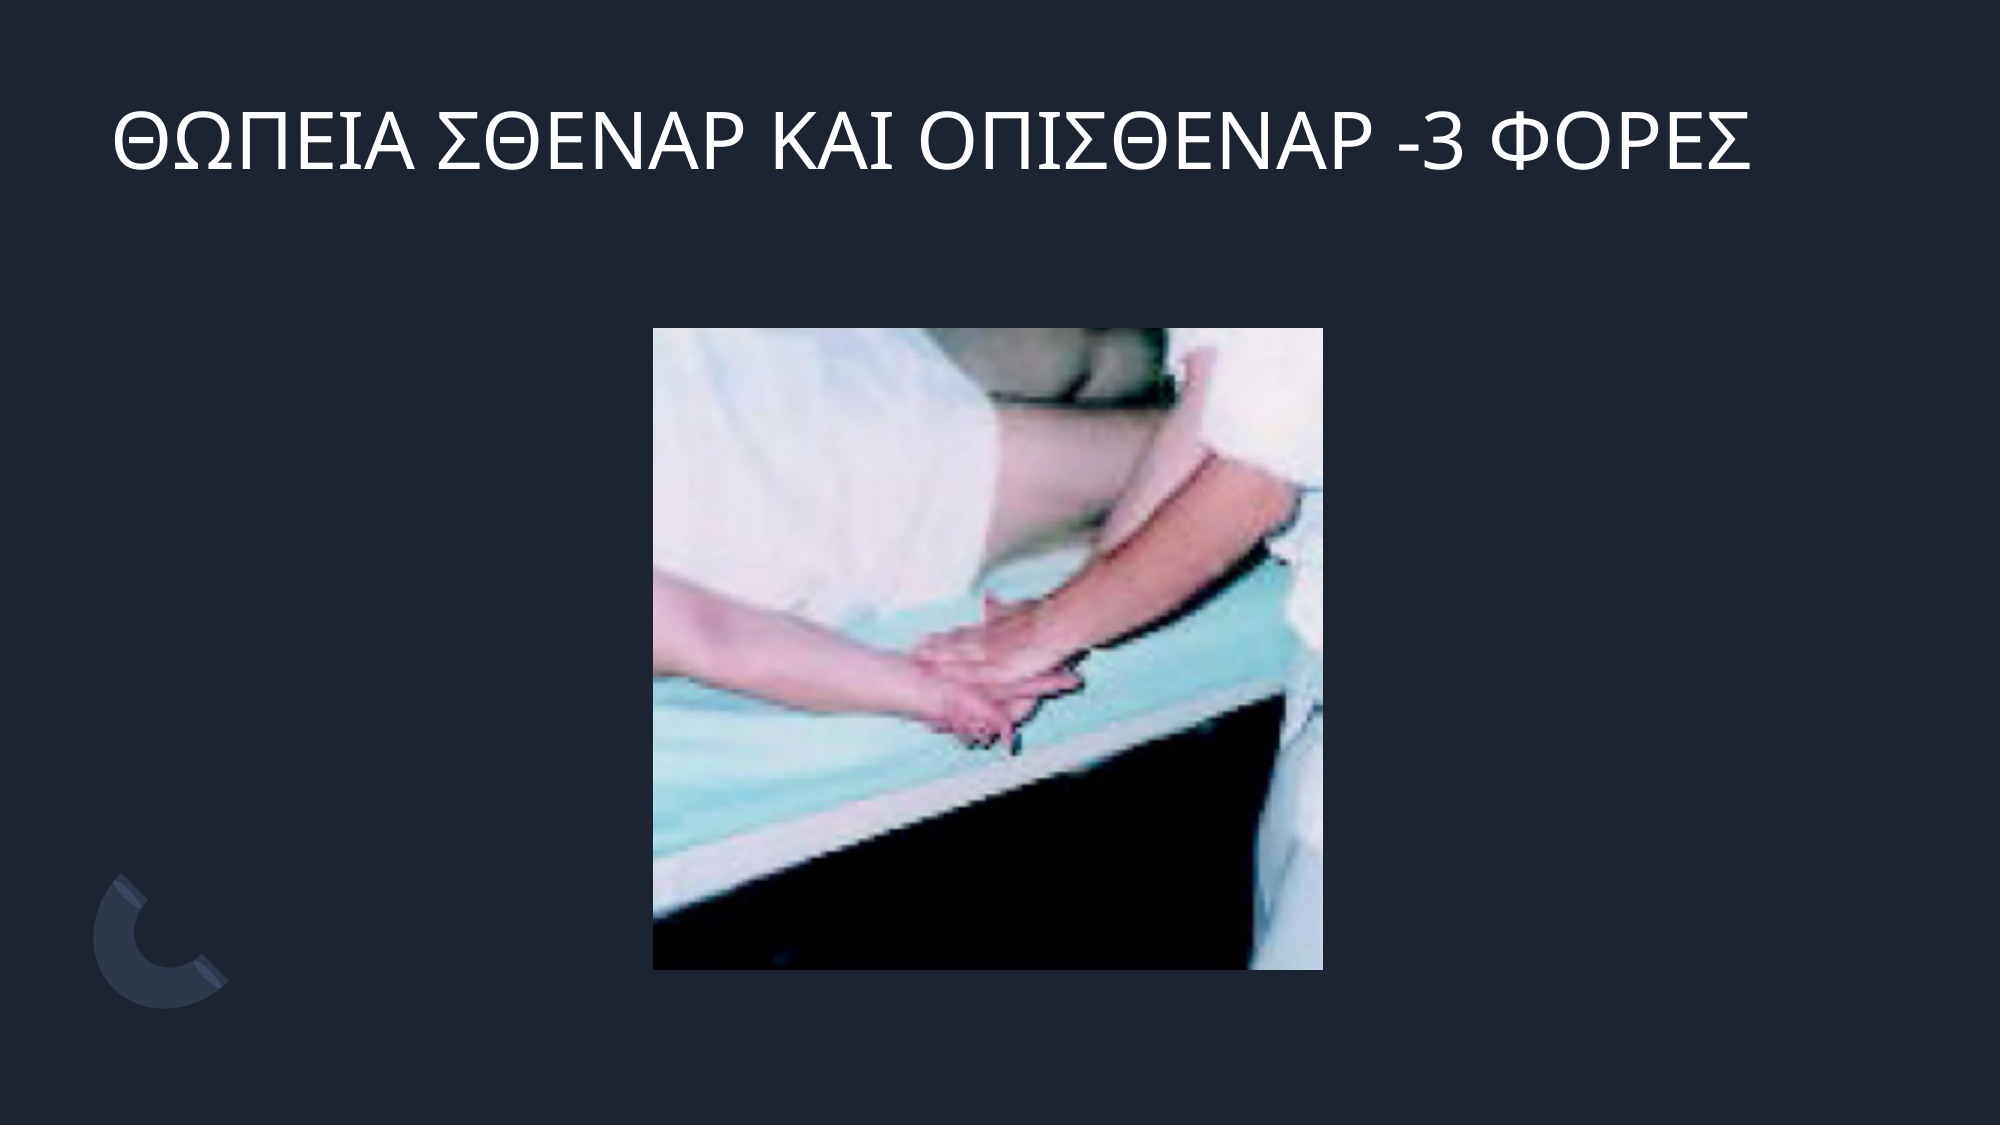

# ΘΩΠΕΙΑ ΣΘΕΝΑΡ ΚΑΙ ΟΠΙΣΘΕΝΑΡ -3 ΦΟΡΕΣ